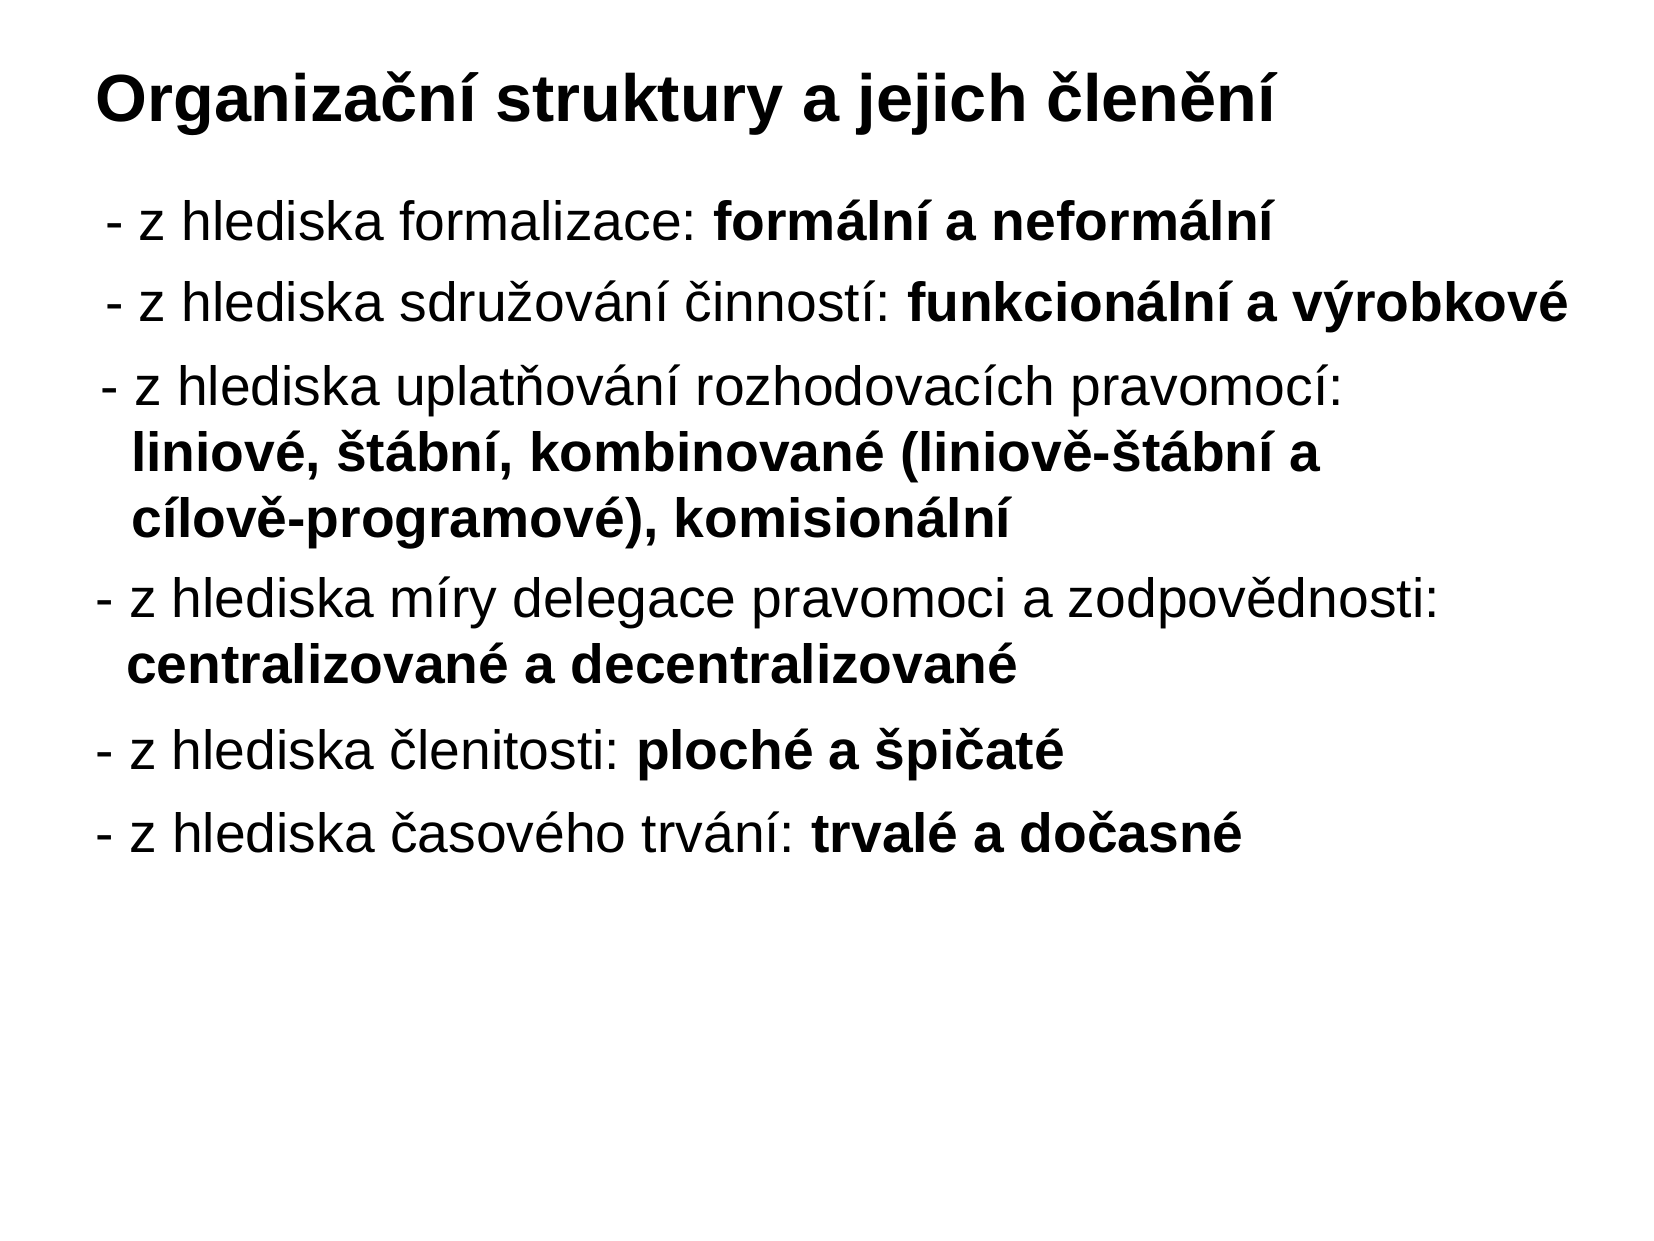

Organizační struktury a jejich členění
- z hlediska formalizace: formální a neformální
- z hlediska sdružování činností: funkcionální a výrobkové
- z hlediska uplatňování rozhodovacích pravomocí:
 liniové, štábní, kombinované (liniově-štábní a
 cílově-programové), komisionální
- z hlediska míry delegace pravomoci a zodpovědnosti:
 centralizované a decentralizované
- z hlediska členitosti: ploché a špičaté
- z hlediska časového trvání: trvalé a dočasné